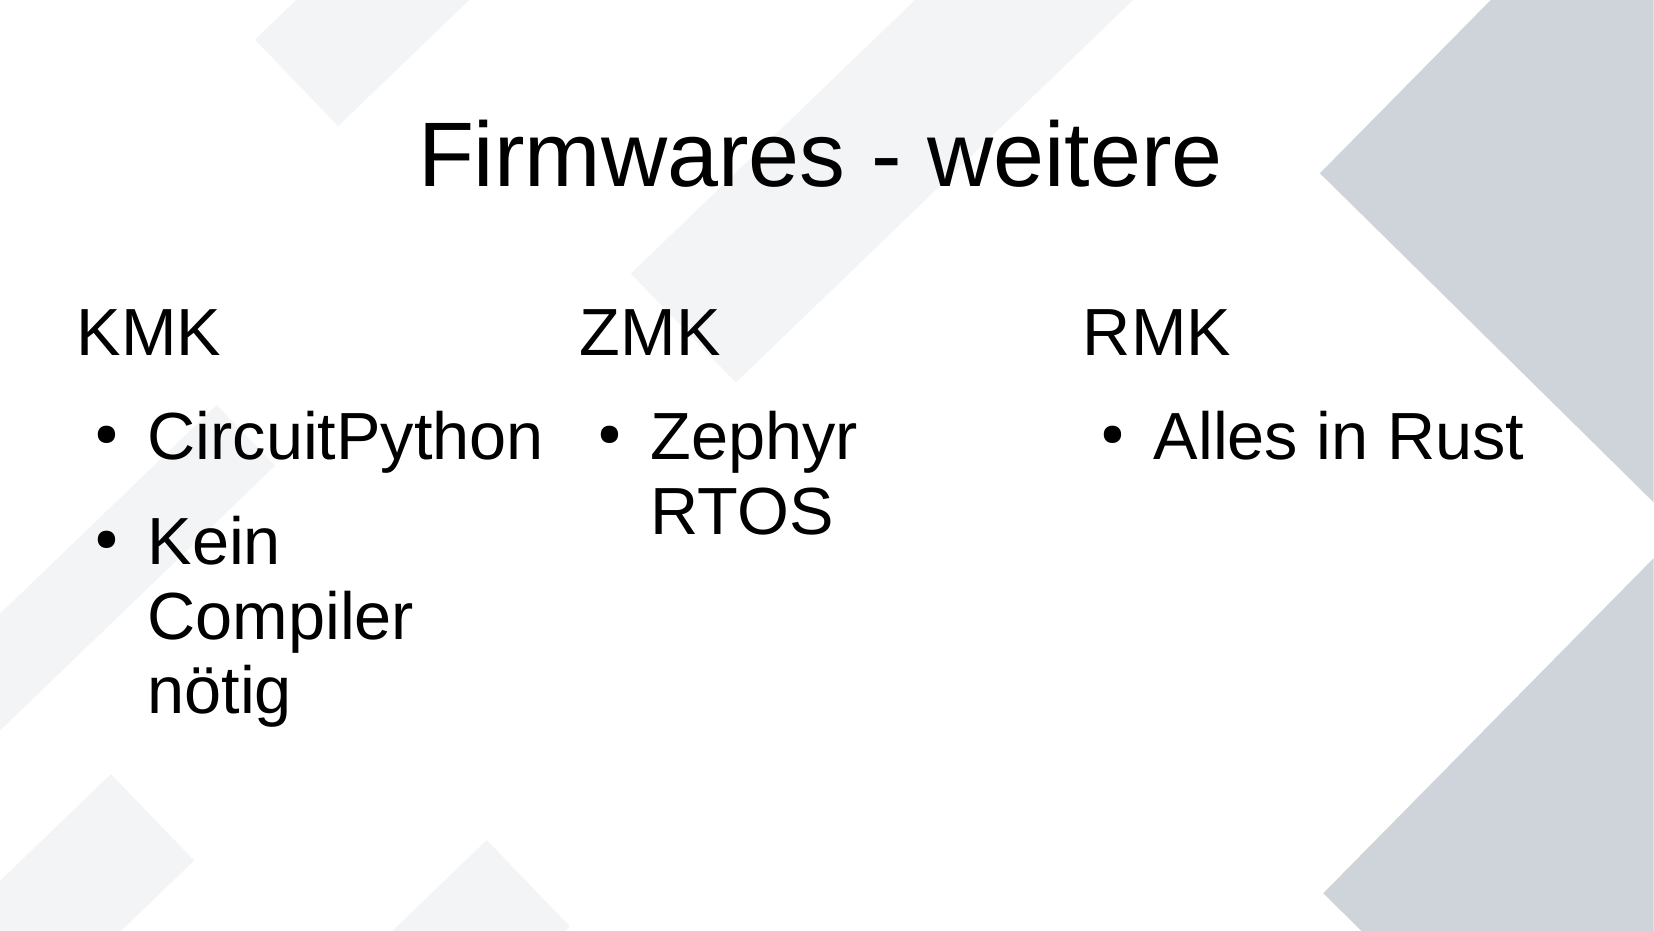

# Firmwares - weitere
KMK
CircuitPython
Kein Compiler nötig
ZMK
Zephyr RTOS
RMK
Alles in Rust